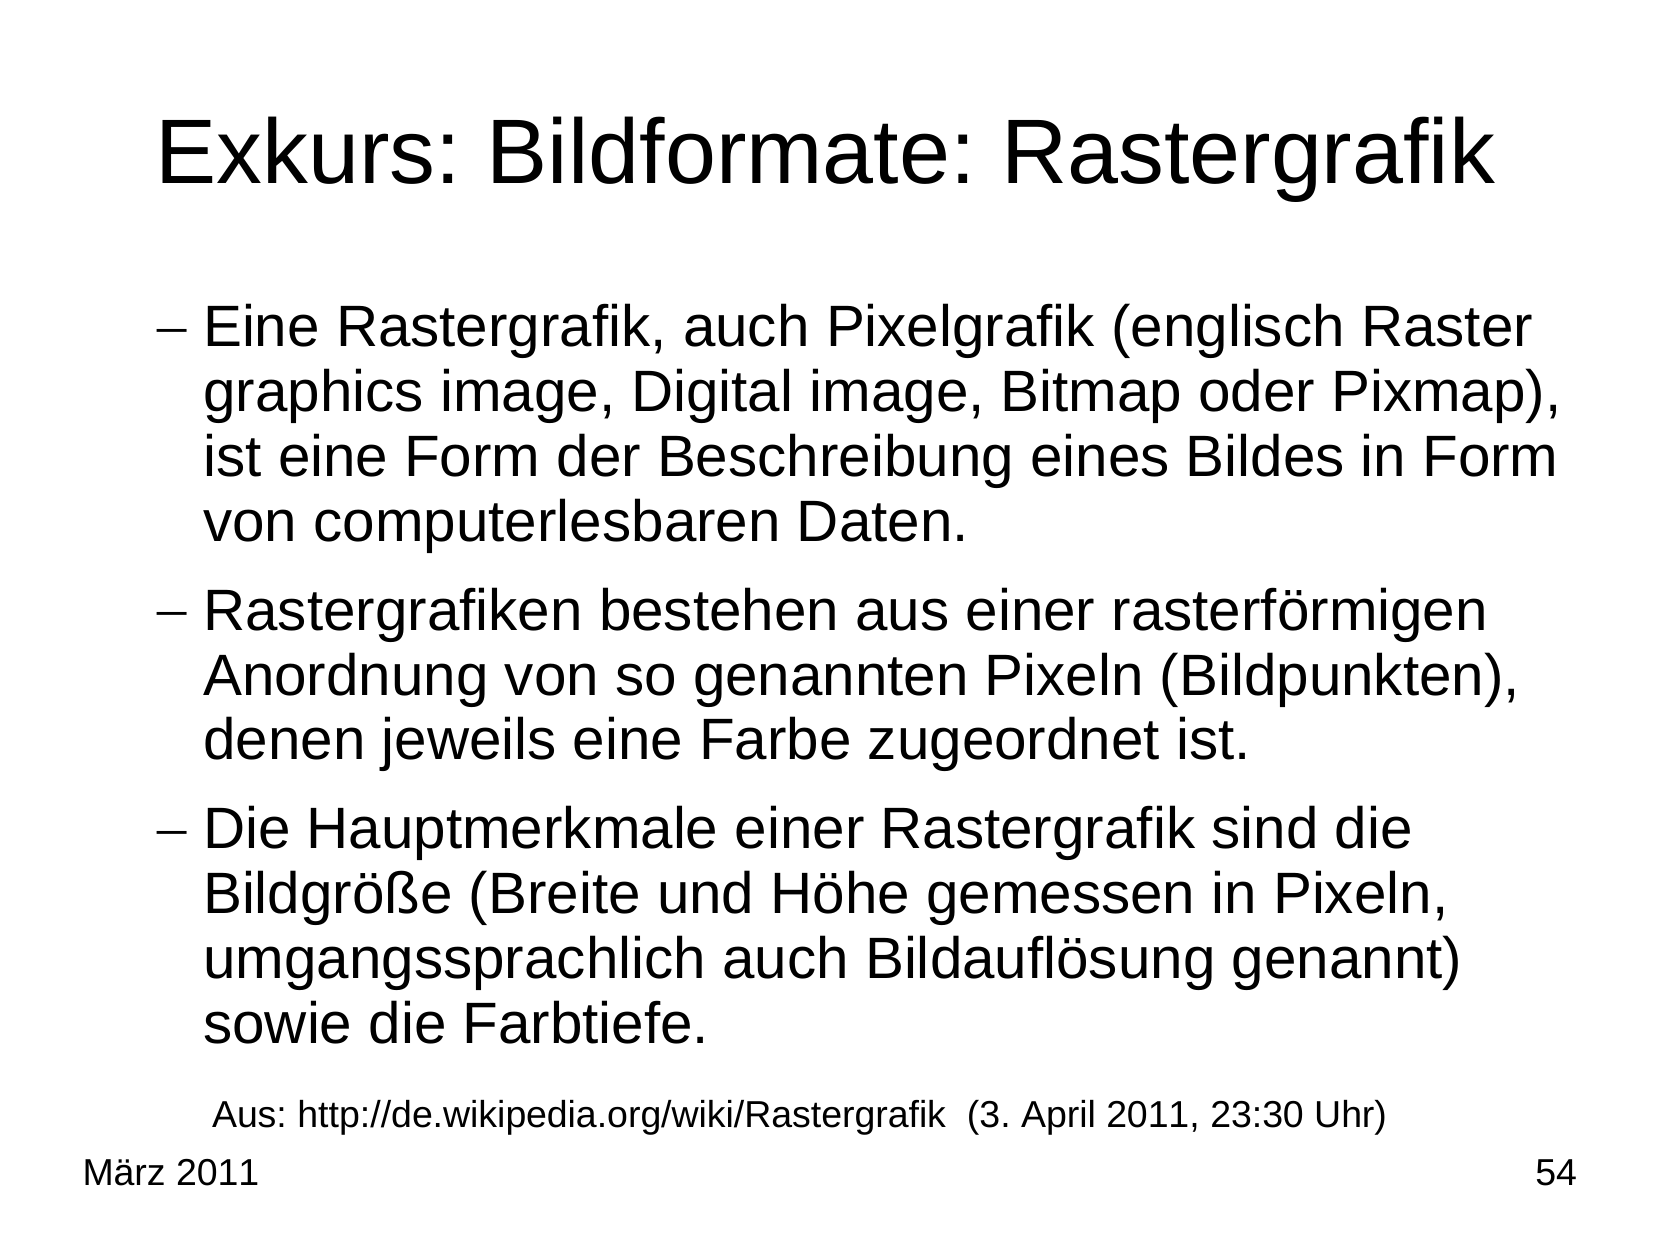

# Exkurs: Bildformate: Rastergrafik
Eine Rastergrafik, auch Pixelgrafik (englisch Raster graphics image, Digital image, Bitmap oder Pixmap), ist eine Form der Beschreibung eines Bildes in Form von computerlesbaren Daten.
Rastergrafiken bestehen aus einer rasterförmigen Anordnung von so genannten Pixeln (Bildpunkten), denen jeweils eine Farbe zugeordnet ist.
Die Hauptmerkmale einer Rastergrafik sind die Bildgröße (Breite und Höhe gemessen in Pixeln, umgangssprachlich auch Bildauflösung genannt) sowie die Farbtiefe.
Aus: http://de.wikipedia.org/wiki/Rastergrafik (3. April 2011, 23:30 Uhr)
März 2011
54